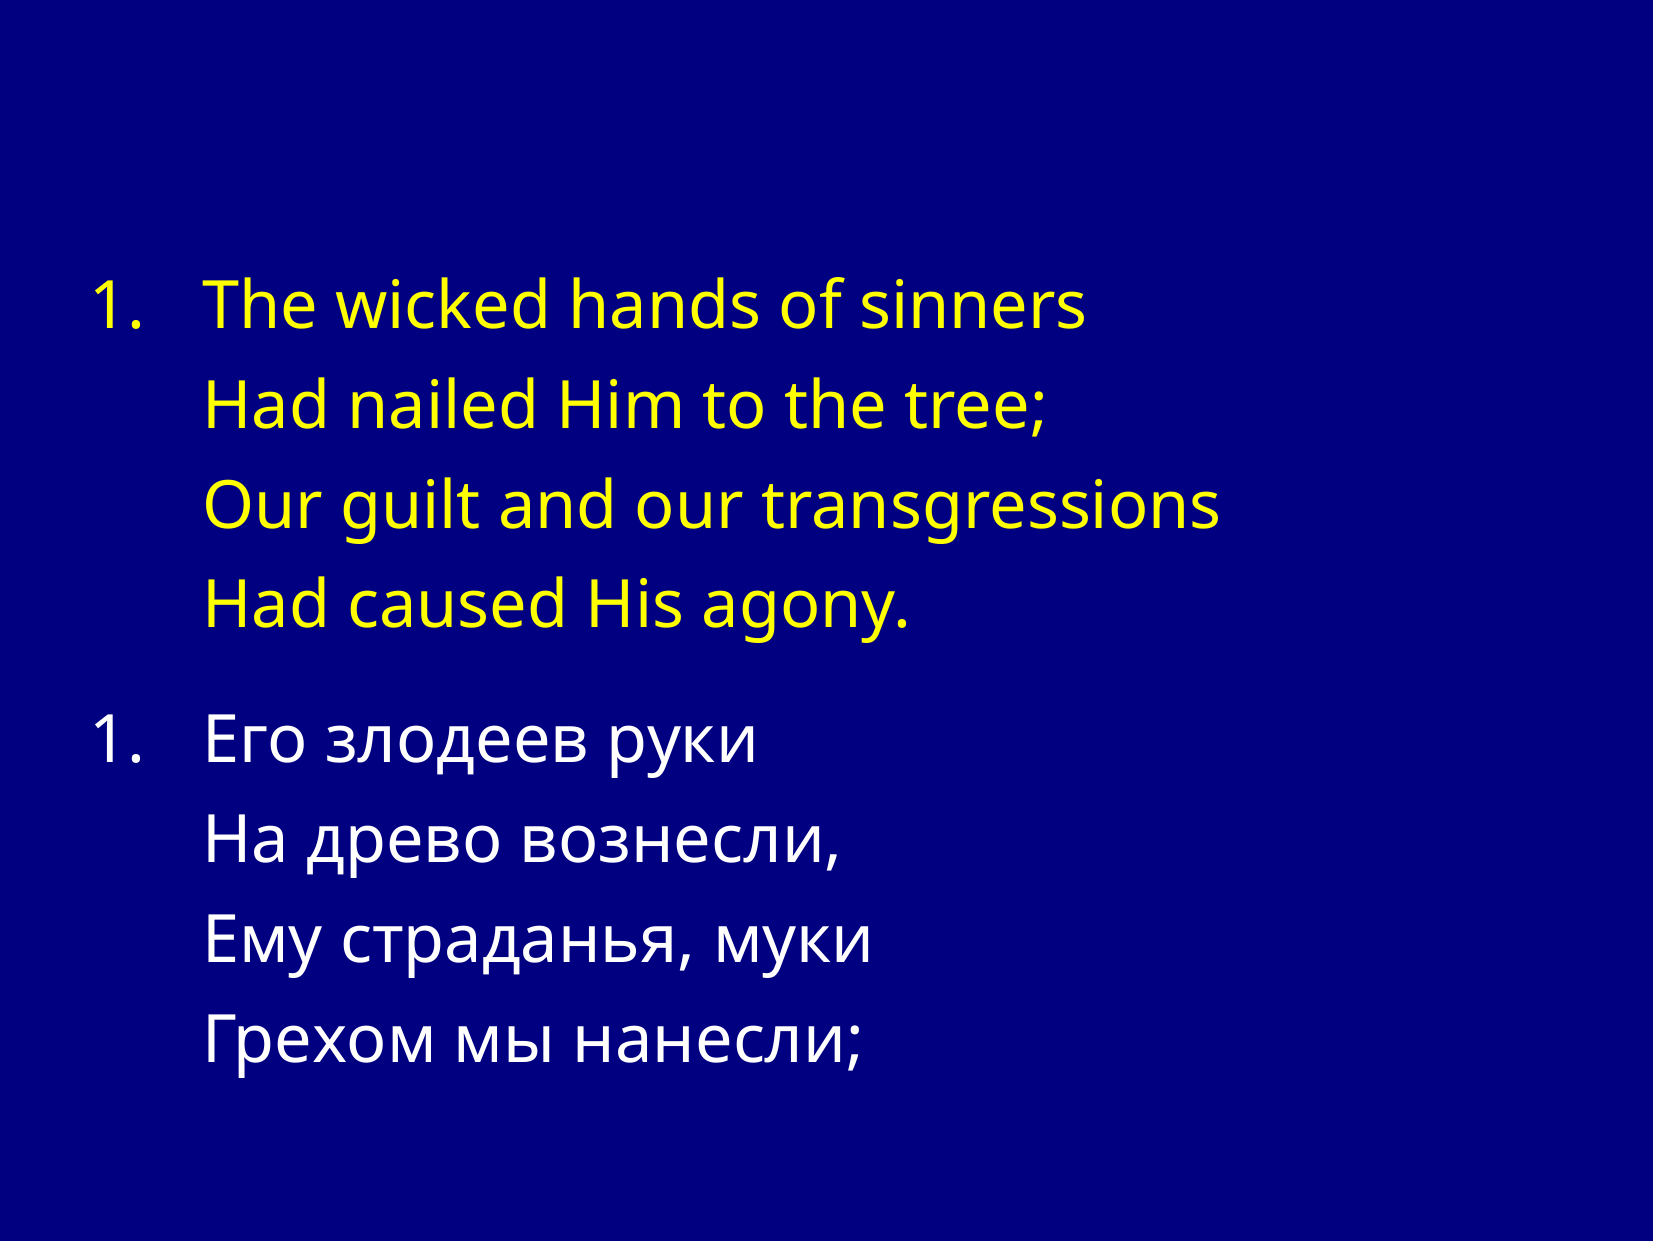

1.	The wicked hands of sinners
	Had nailed Him to the tree;
	Our guilt and our transgressions
	Had caused His agony.
1.	Его злодеев руки
	На древо вознесли,
	Ему страданья, муки
	Грехом мы нанесли;